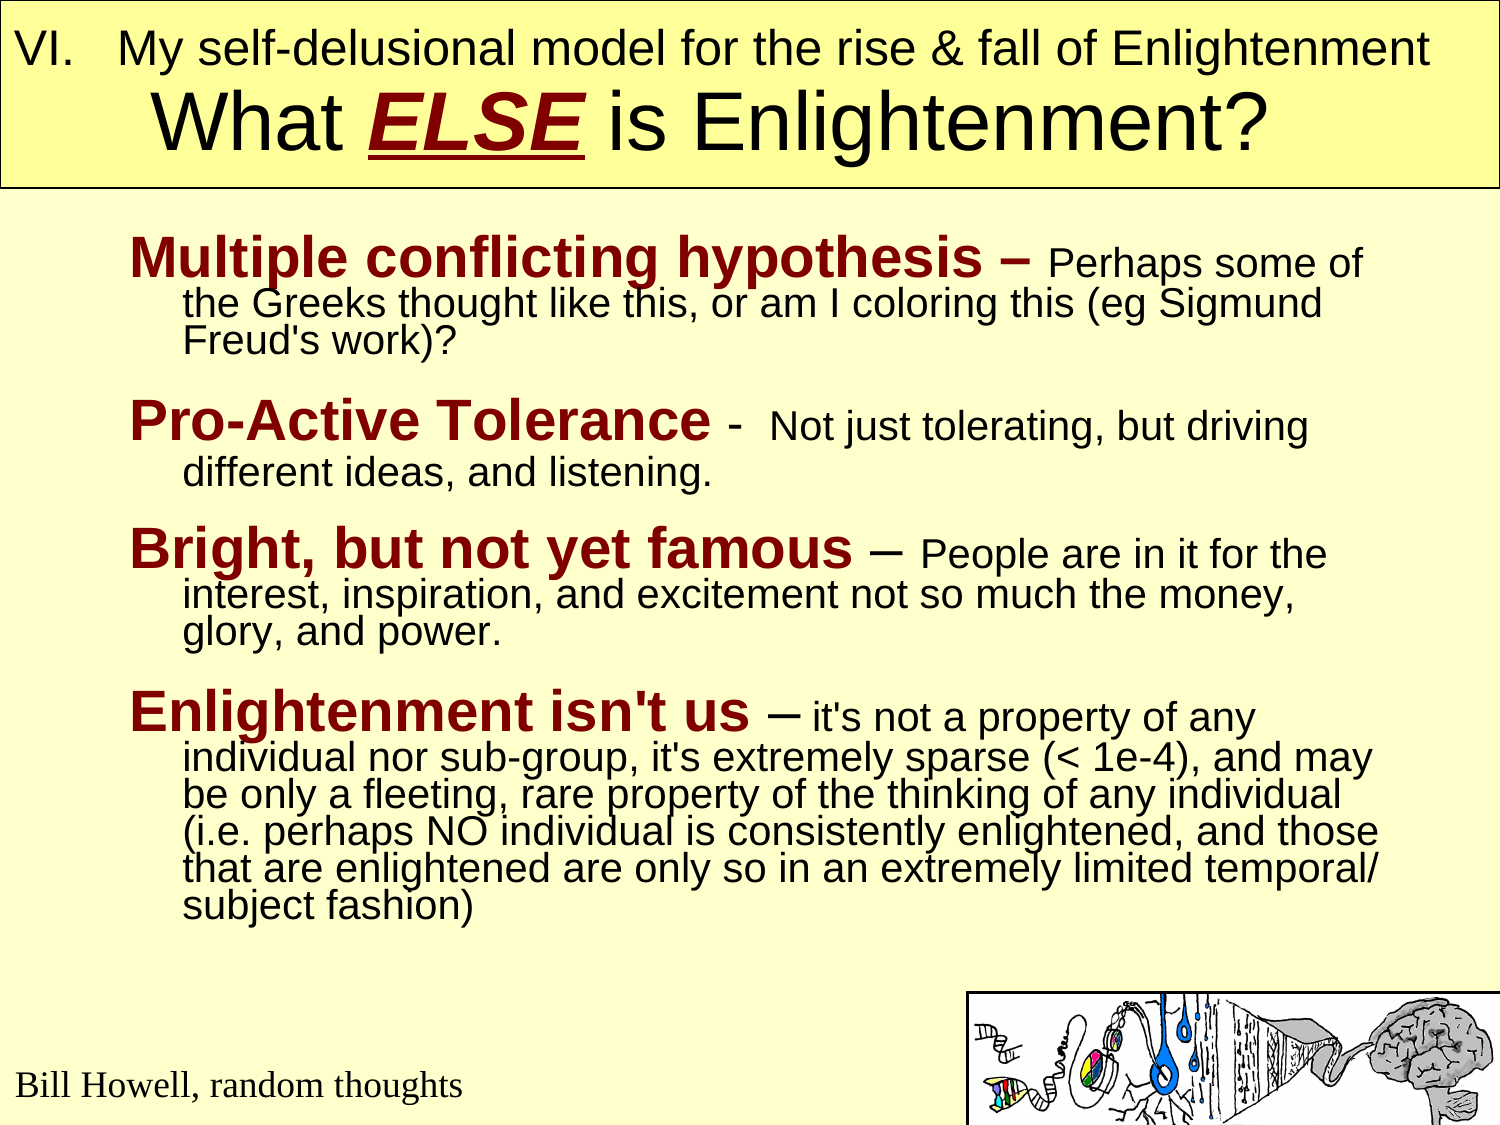

# VI. My self-delusional model for the rise & fall of Enlightenment What ELSE is Enlightenment?
Multiple conflicting hypothesis – Perhaps some of the Greeks thought like this, or am I coloring this (eg Sigmund Freud's work)?
Pro-Active Tolerance - Not just tolerating, but driving different ideas, and listening.
Bright, but not yet famous – People are in it for the interest, inspiration, and excitement not so much the money, glory, and power.
Enlightenment isn't us – it's not a property of any individual nor sub-group, it's extremely sparse (< 1e-4), and may be only a fleeting, rare property of the thinking of any individual (i.e. perhaps NO individual is consistently enlightened, and those that are enlightened are only so in an extremely limited temporal/ subject fashion)
Bill Howell, random thoughts